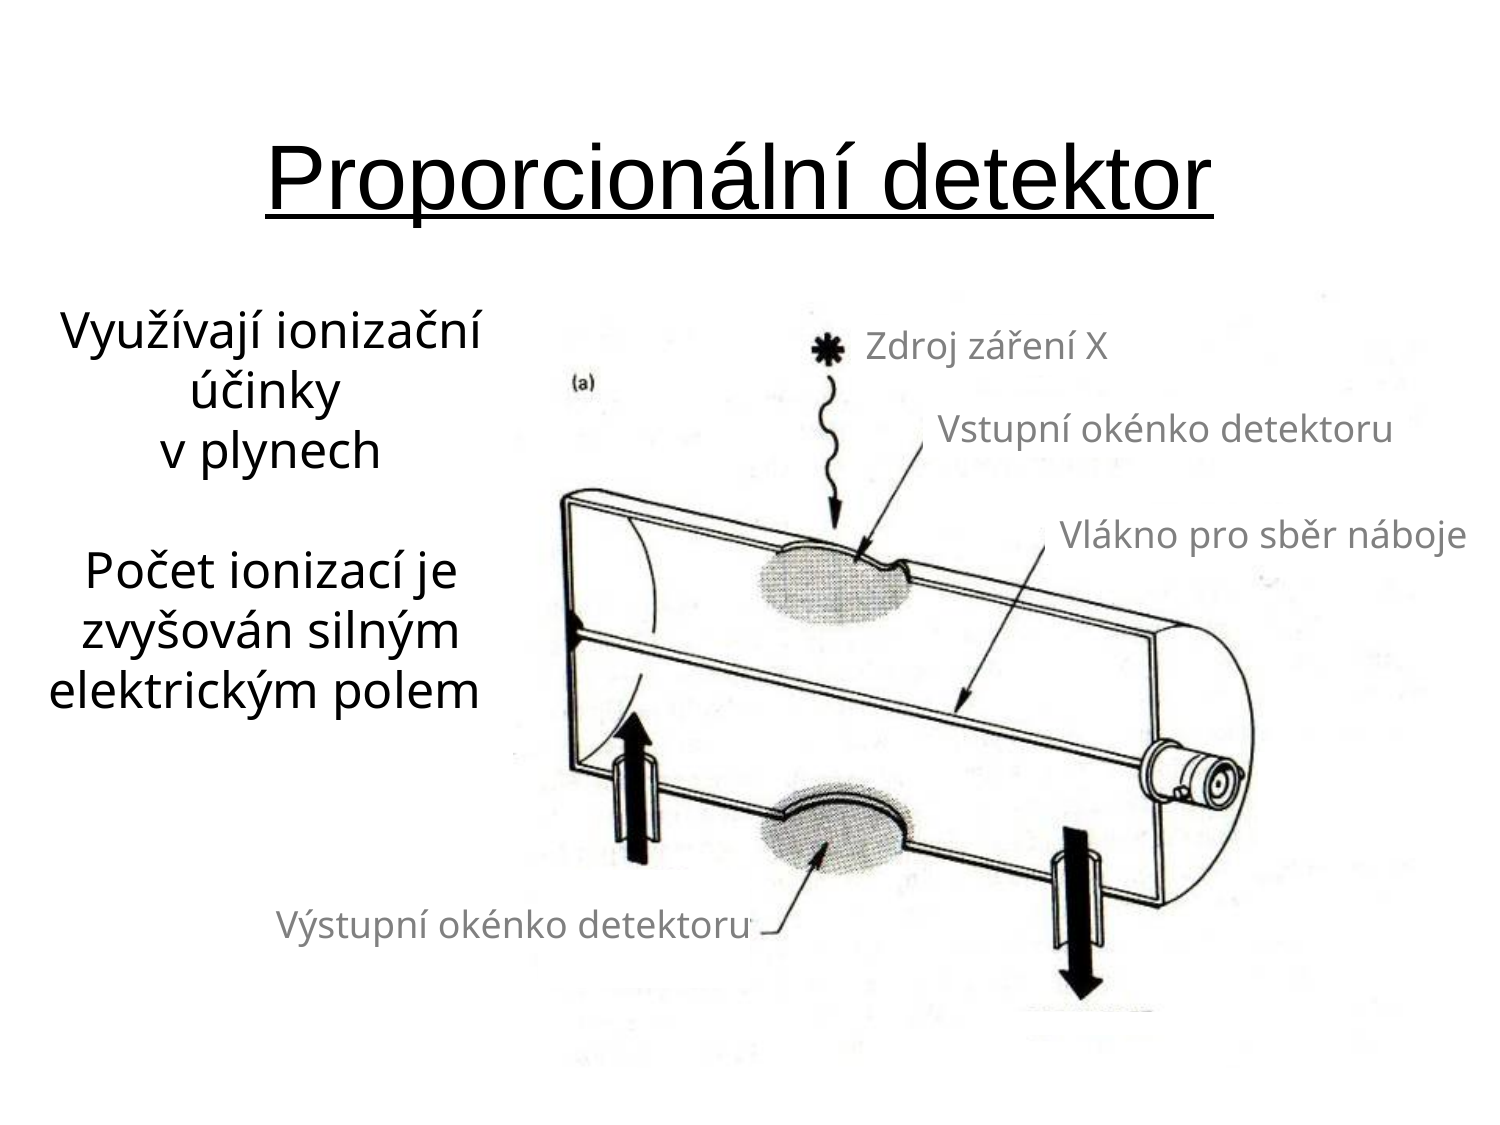

# Proporcionální detektor
Využívají ionizační účinky
v plynech
Počet ionizací je zvyšován silným elektrickým polem
Zdroj záření X
Vstupní okénko detektoru
Vlákno pro sběr náboje
Výstupní okénko detektoru